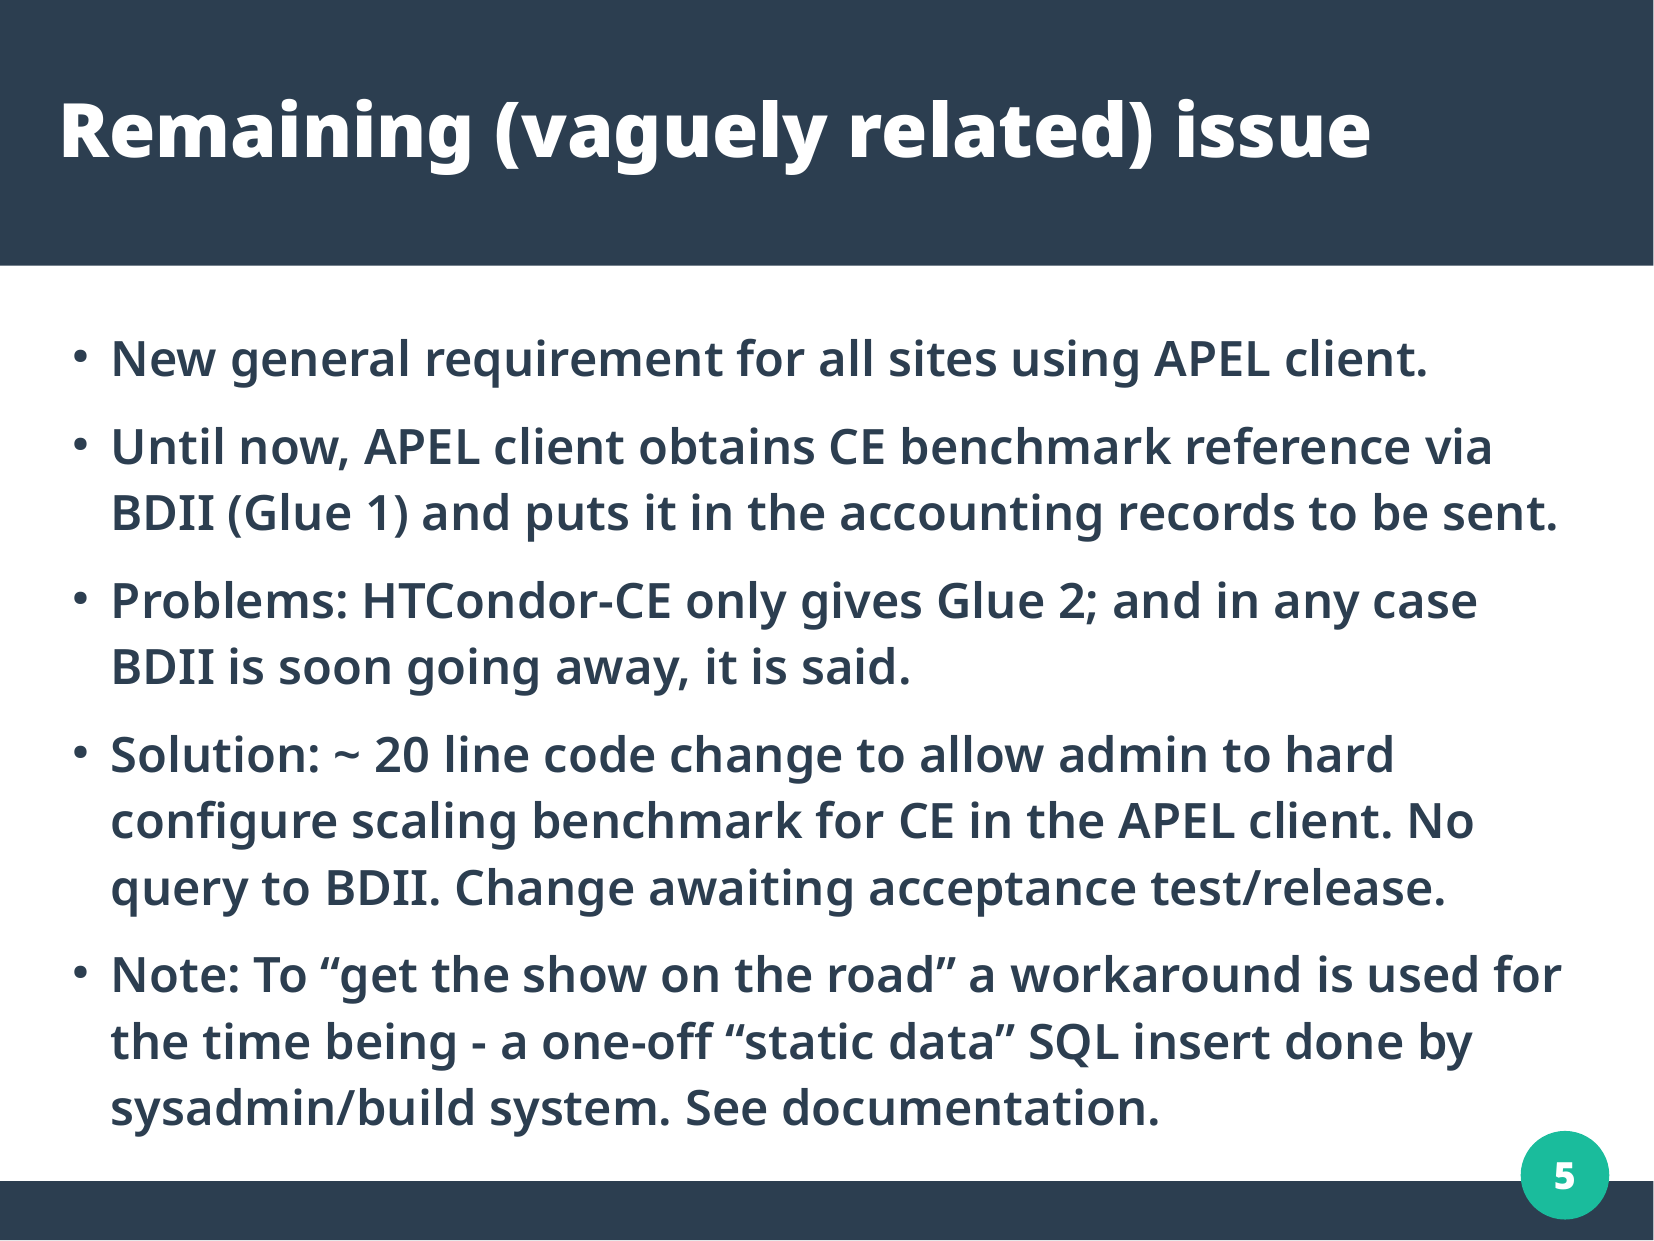

# Remaining (vaguely related) issue
New general requirement for all sites using APEL client.
Until now, APEL client obtains CE benchmark reference via BDII (Glue 1) and puts it in the accounting records to be sent.
Problems: HTCondor-CE only gives Glue 2; and in any case BDII is soon going away, it is said.
Solution: ~ 20 line code change to allow admin to hard configure scaling benchmark for CE in the APEL client. No query to BDII. Change awaiting acceptance test/release.
Note: To “get the show on the road” a workaround is used for the time being - a one-off “static data” SQL insert done by sysadmin/build system. See documentation.
5